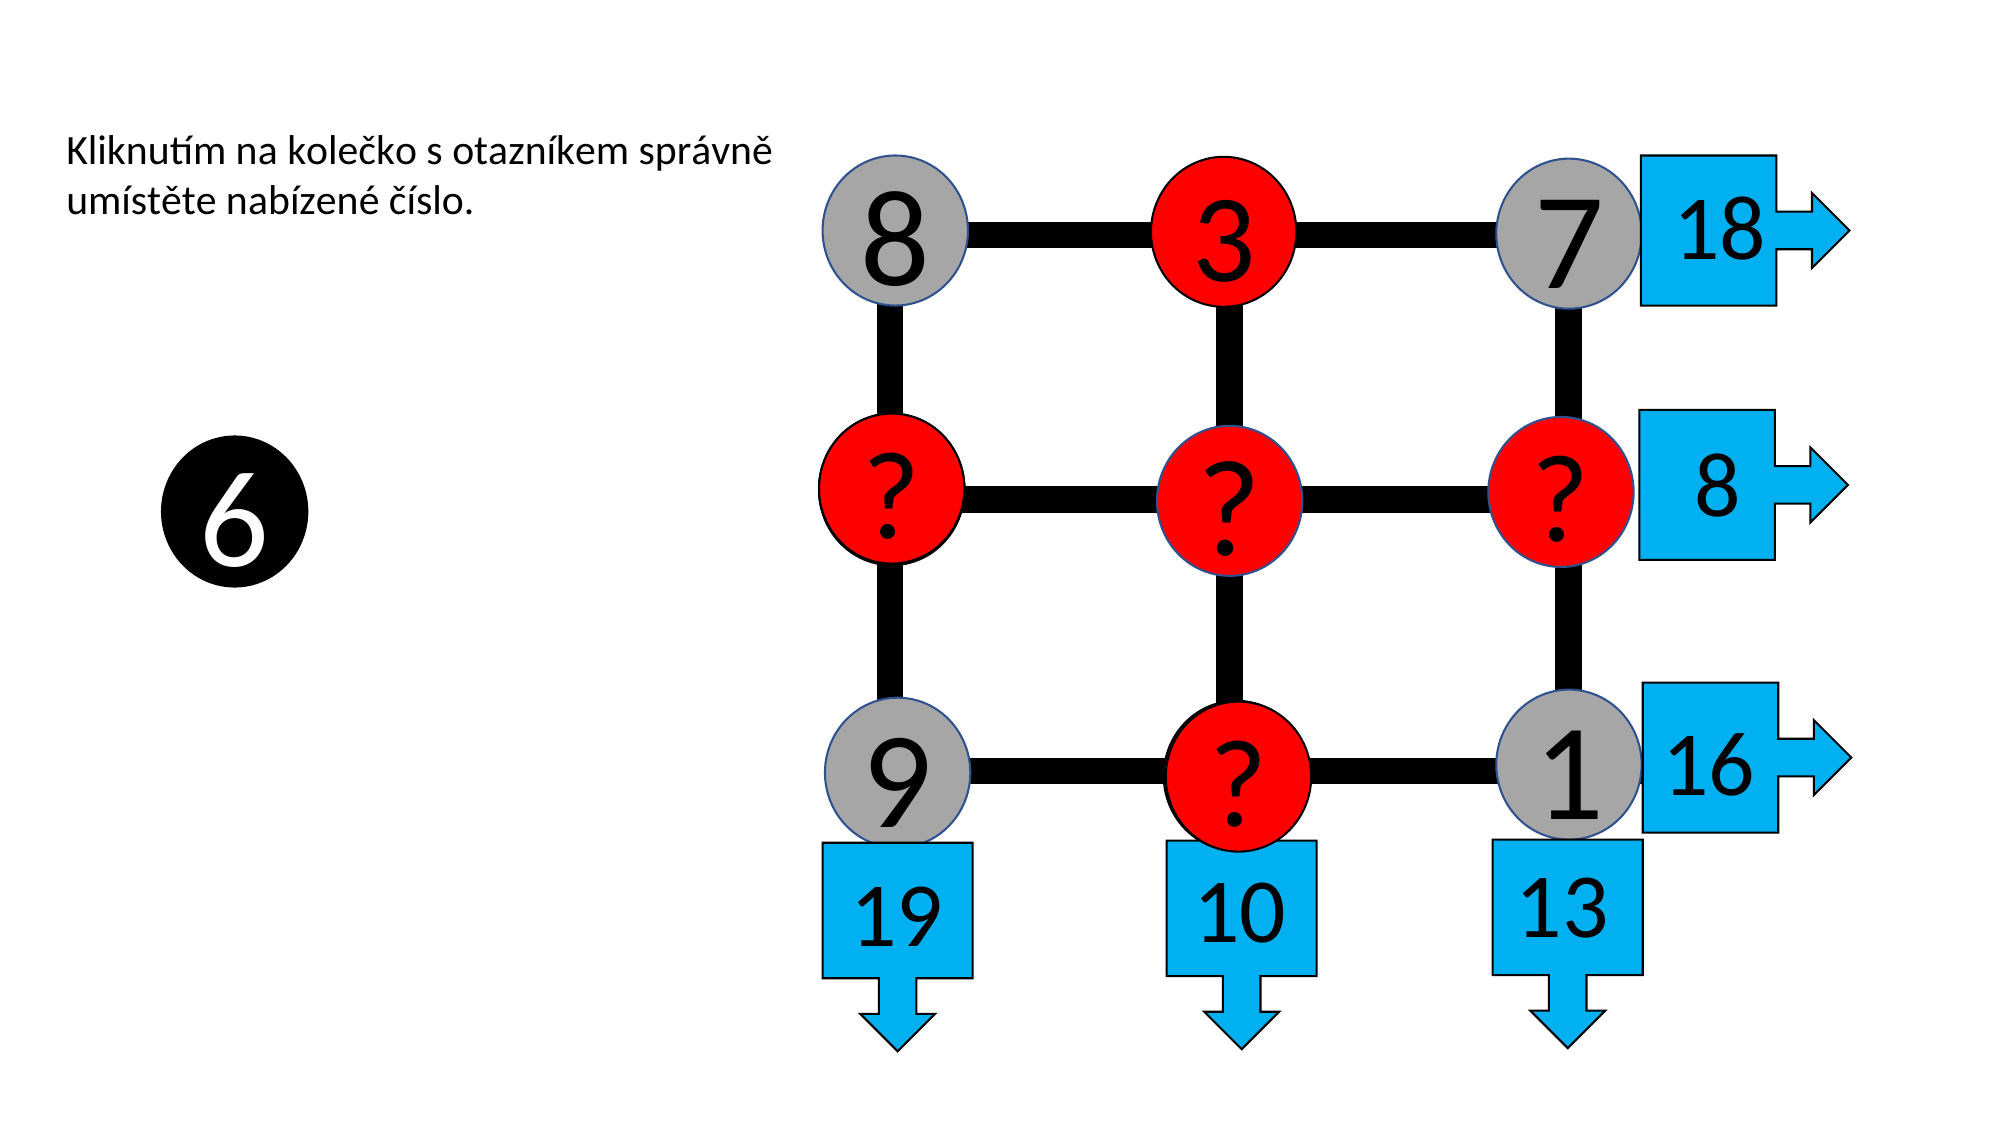

Kliknutím na kolečko s otazníkem správně
umístěte nabízené číslo.
8
3
7
18
?
3
?
8
?
6
1
16
9
6
?
13
10
19